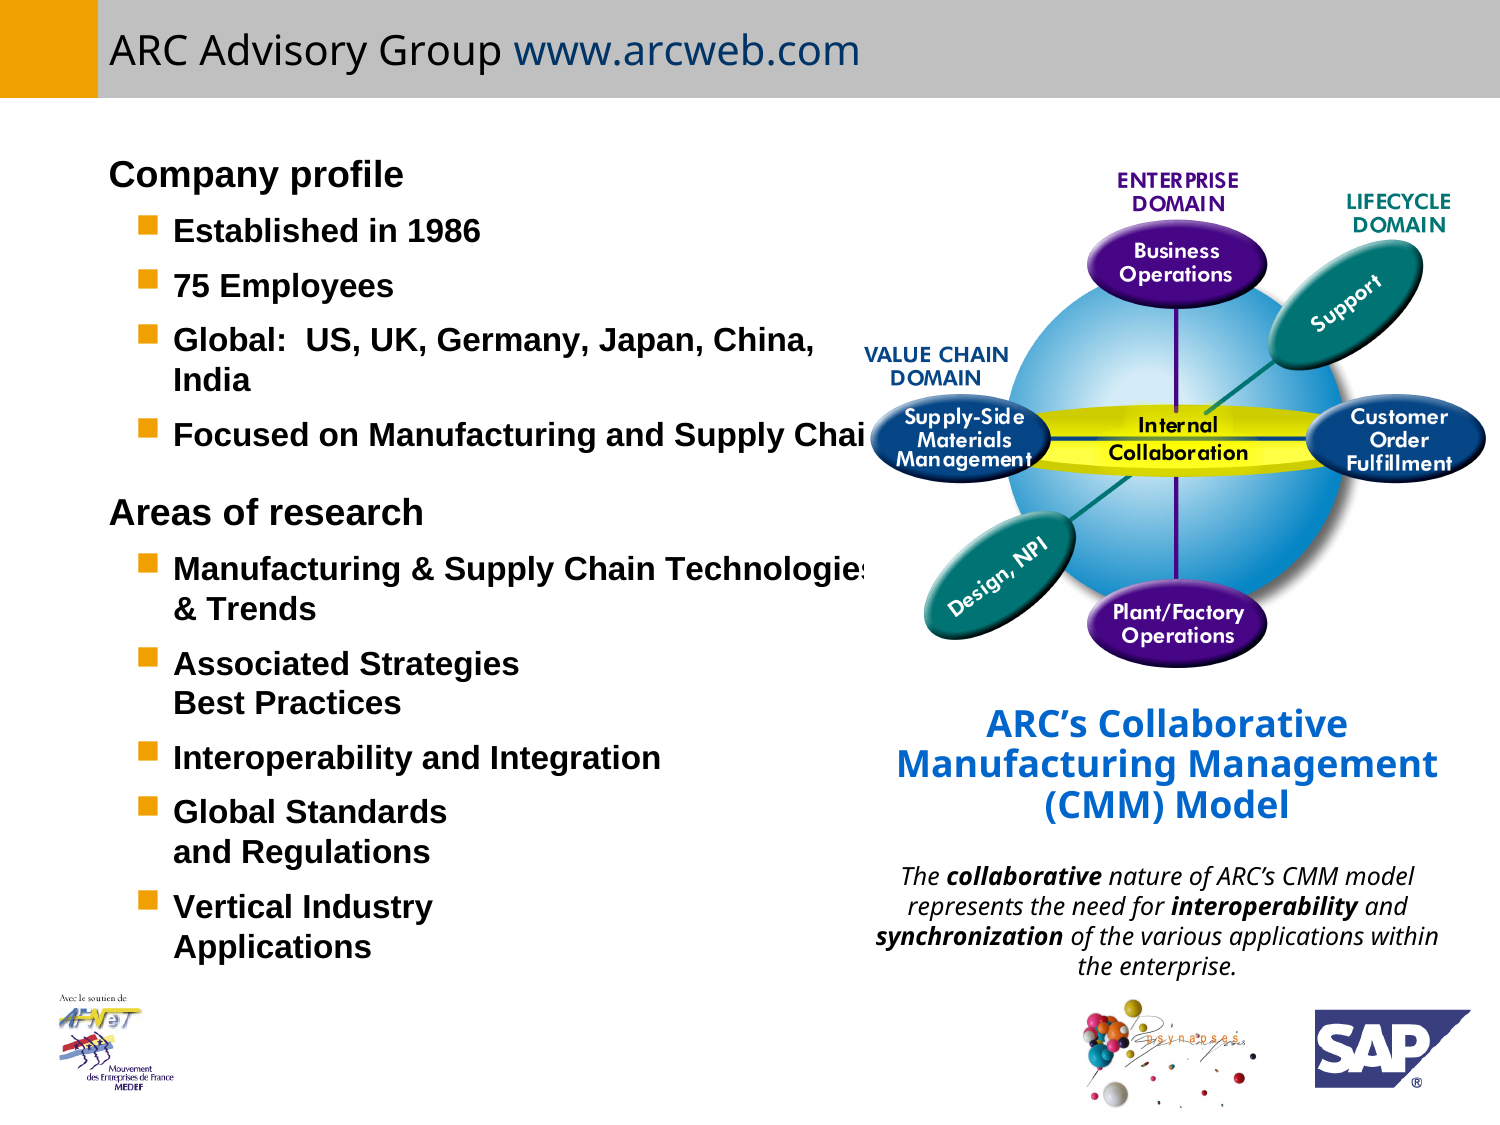

# ARC Advisory Group www.arcweb.com
Company profile
Established in 1986
75 Employees
Global: US, UK, Germany, Japan, China, India
Focused on Manufacturing and Supply Chain
Areas of research
Manufacturing & Supply Chain Technologies & Trends
Associated Strategies
Best Practices
Interoperability and Integration
Global Standards
and Regulations
Vertical Industry
Applications
ARC’s Collaborative Manufacturing Management (CMM) Model
The collaborative nature of ARC’s CMM model represents the need for interoperability and synchronization of the various applications within the enterprise.